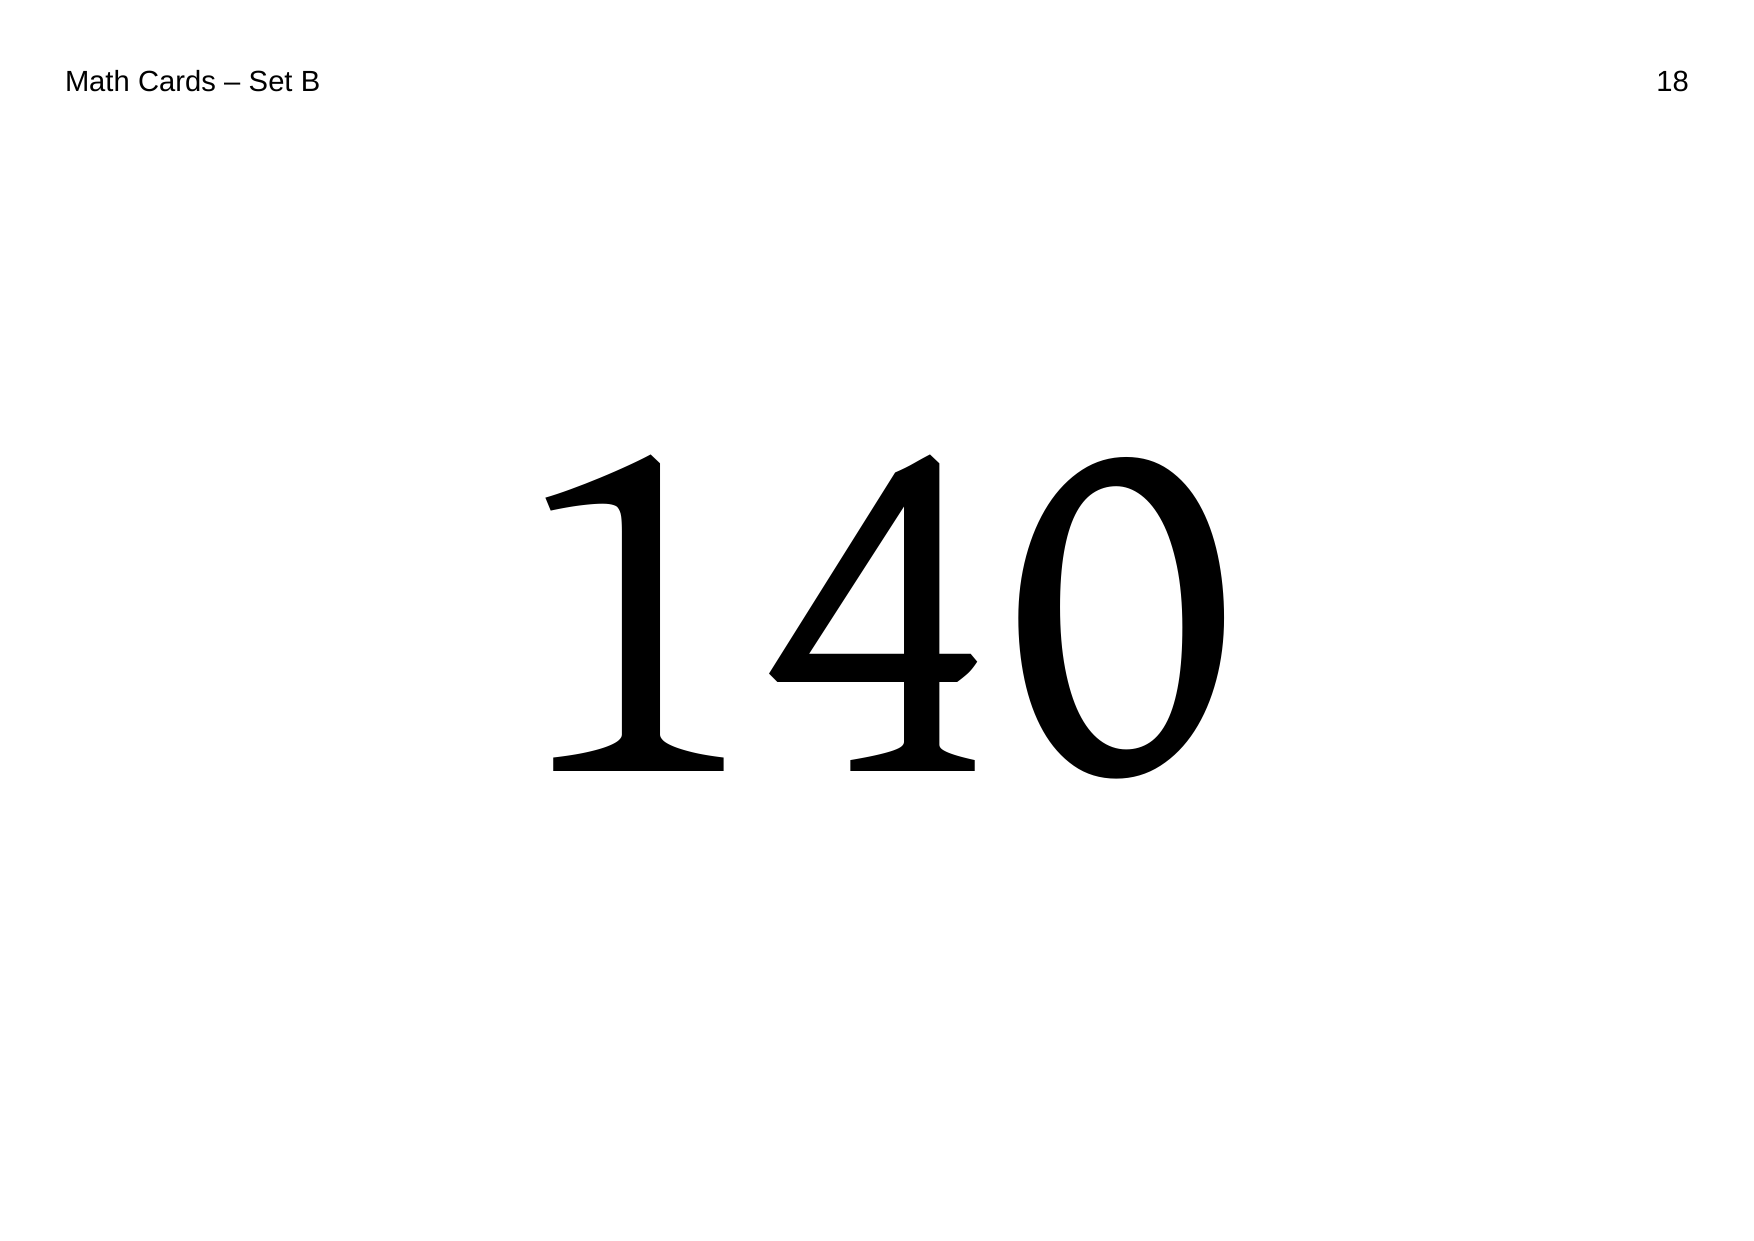

Math Cards – Set B
18
140